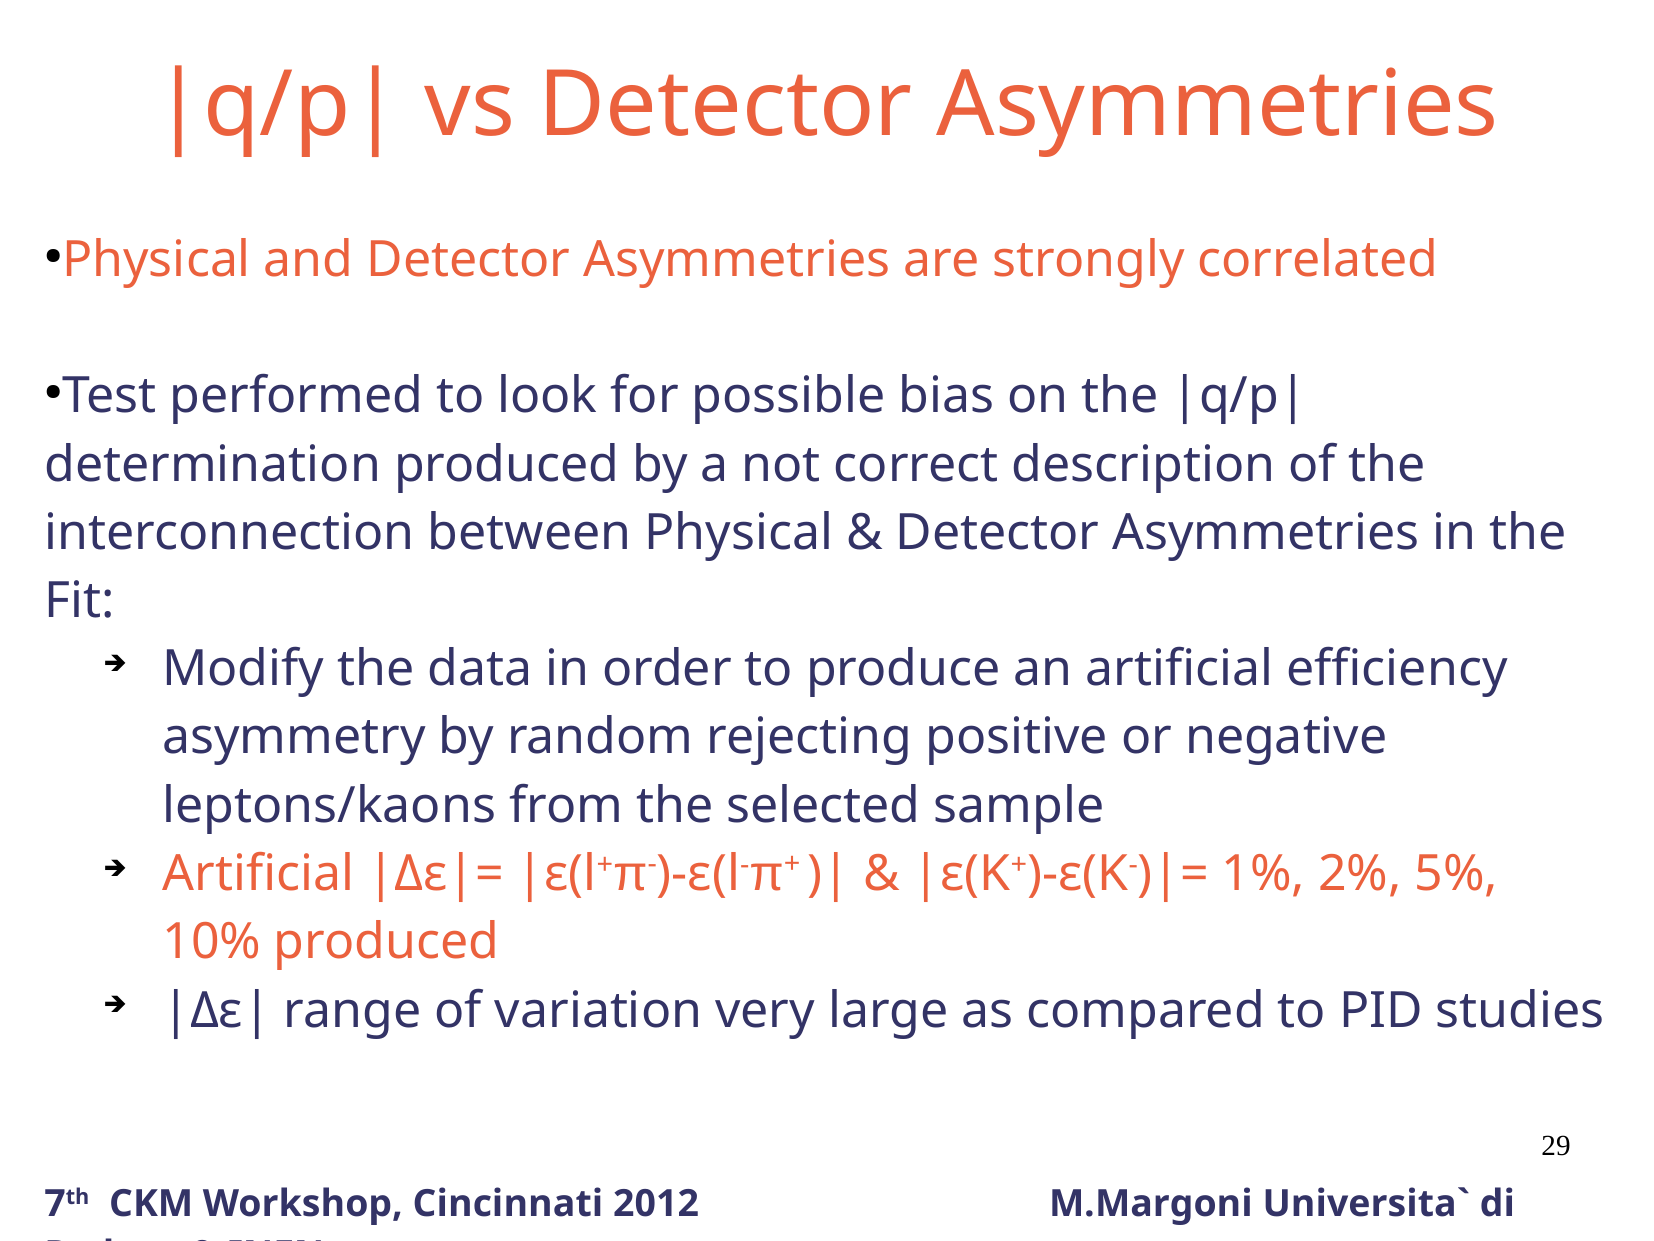

# |q/p| vs Detector Asymmetries
Physical and Detector Asymmetries are strongly correlated
Test performed to look for possible bias on the |q/p| determination produced by a not correct description of the interconnection between Physical & Detector Asymmetries in the Fit:
Modify the data in order to produce an artificial efficiency asymmetry by random rejecting positive or negative leptons/kaons from the selected sample
Artificial |Δε|= |ε(l+π-)-ε(l-π+ )| & |ε(K+)-ε(K-)|= 1%, 2%, 5%, 10% produced
|Δε| range of variation very large as compared to PID studies
29
7th CKM Workshop, Cincinnati 2012 M.Margoni Universita` di Padova & INFN